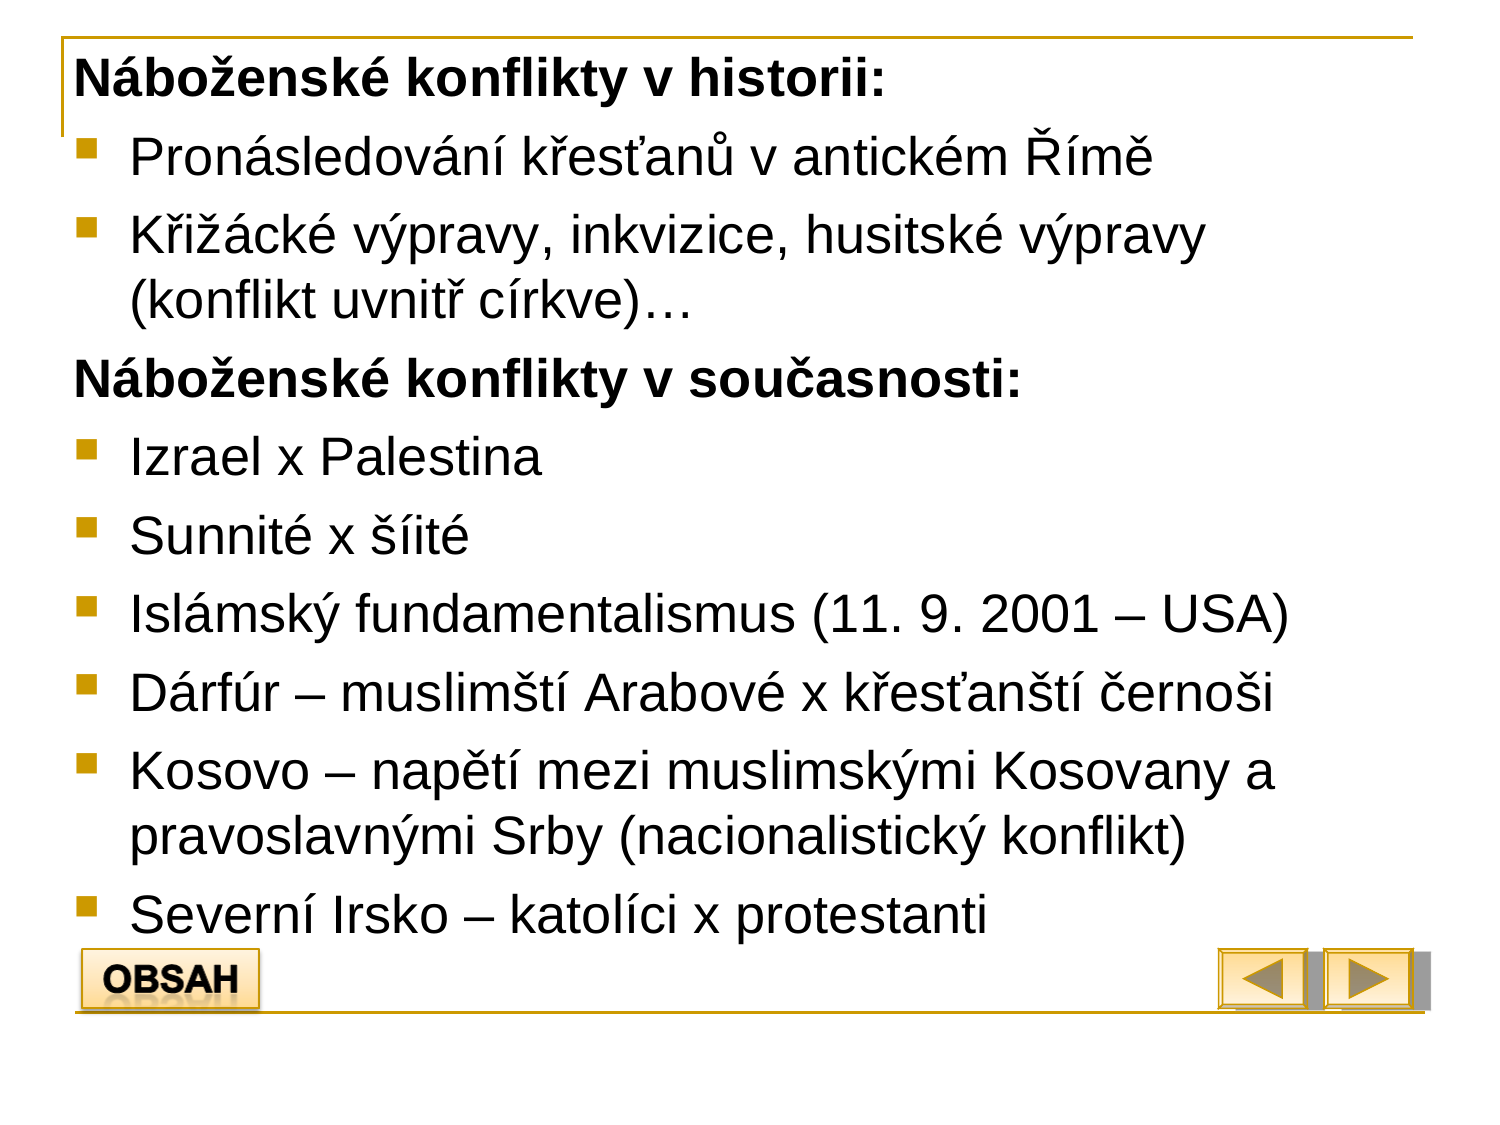

# Náboženské konflikty v historii:
Pronásledování křesťanů v antickém Římě
Křižácké výpravy, inkvizice, husitské výpravy (konflikt uvnitř církve)…
Náboženské konflikty v současnosti:
Izrael x Palestina
Sunnité x šíité
Islámský fundamentalismus (11. 9. 2001 – USA)
Dárfúr – muslimští Arabové x křesťanští černoši
Kosovo – napětí mezi muslimskými Kosovany a pravoslavnými Srby (nacionalistický konflikt)
Severní Irsko – katolíci x protestanti